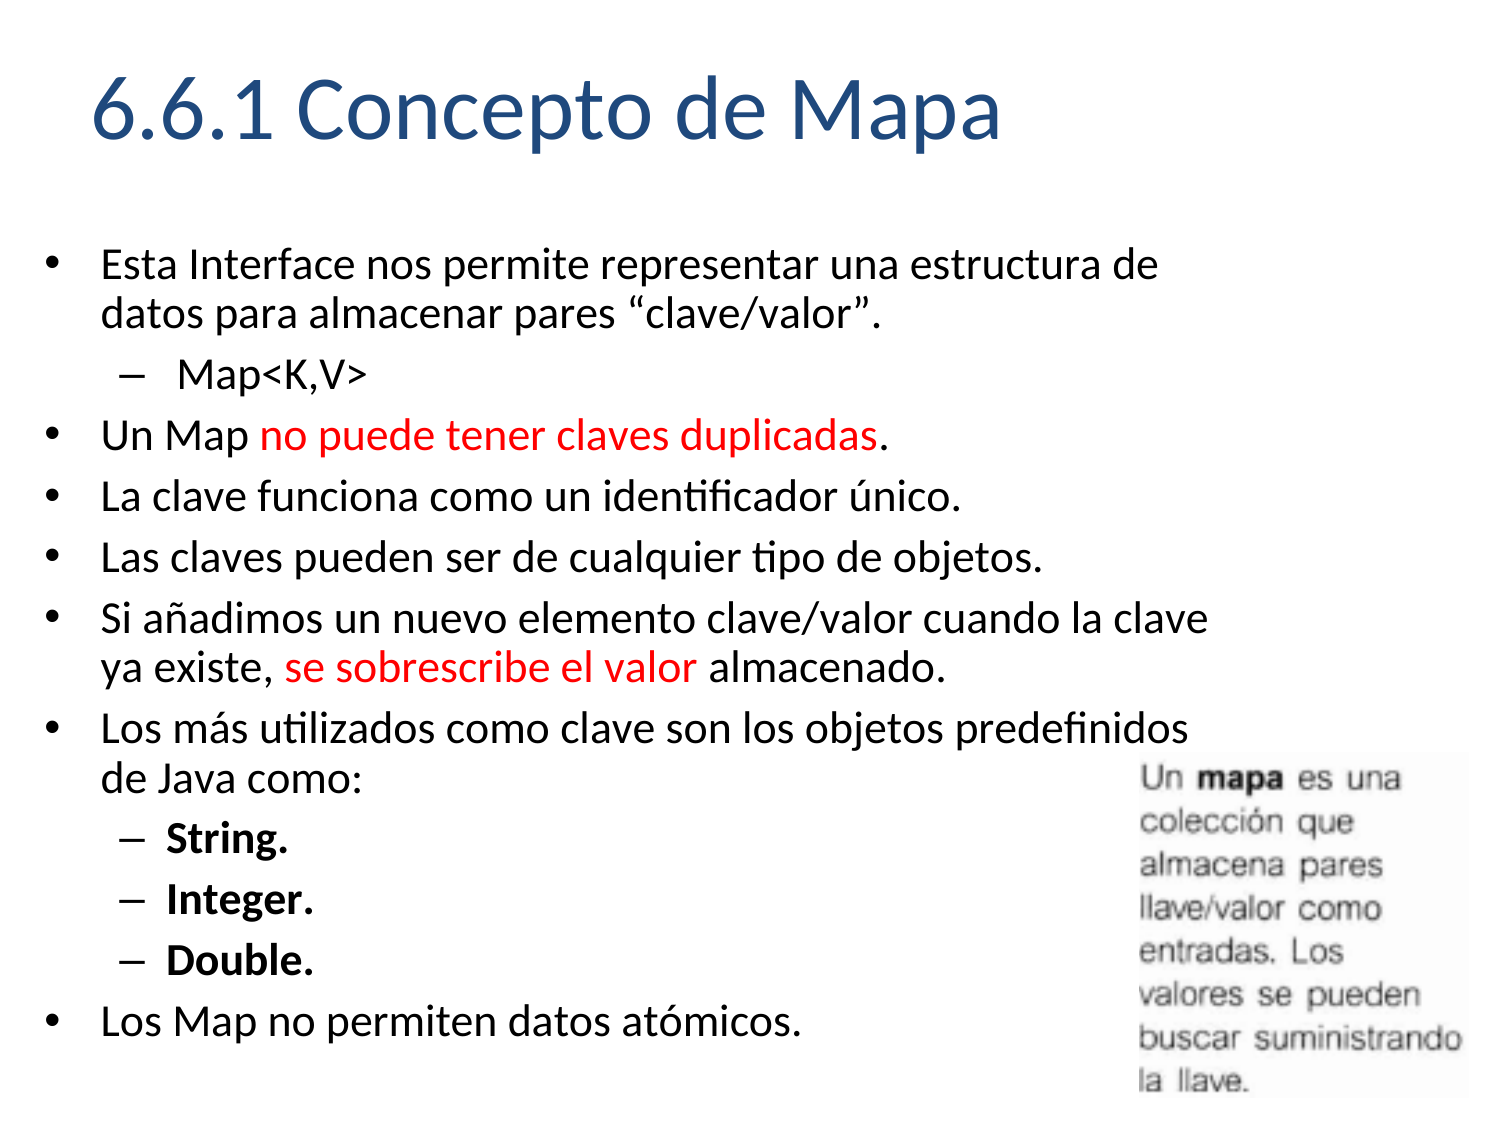

# 6.6.1 Concepto de Mapa
Esta Interface nos permite representar una estructura de datos para almacenar pares “clave/valor”.
 Map<K,V>
Un Map no puede tener claves duplicadas.
La clave funciona como un identificador único.
Las claves pueden ser de cualquier tipo de objetos.
Si añadimos un nuevo elemento clave/valor cuando la clave ya existe, se sobrescribe el valor almacenado.
Los más utilizados como clave son los objetos predefinidos de Java como:
String.
Integer.
Double.
Los Map no permiten datos atómicos.